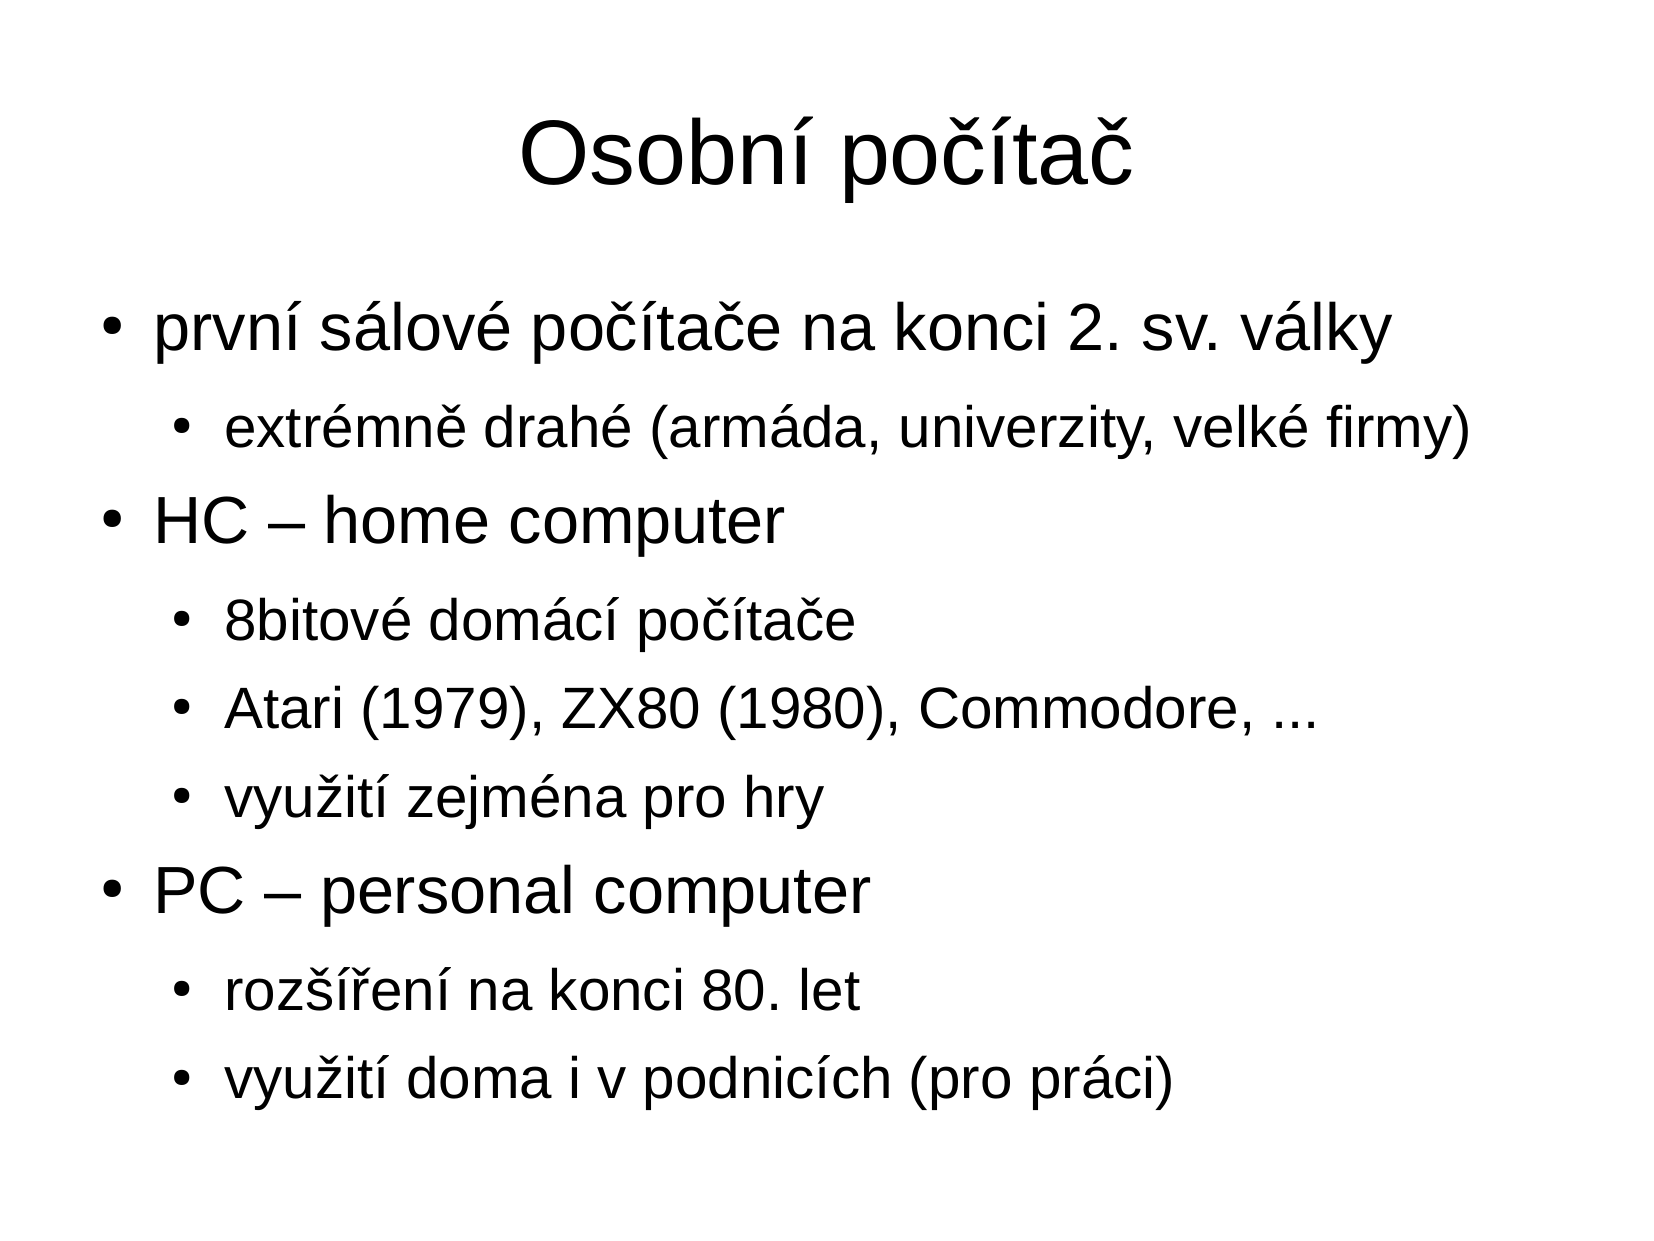

# Osobní počítač
první sálové počítače na konci 2. sv. války
extrémně drahé (armáda, univerzity, velké firmy)
HC – home computer
8bitové domácí počítače
Atari (1979), ZX80 (1980), Commodore, ...
využití zejména pro hry
PC – personal computer
rozšíření na konci 80. let
využití doma i v podnicích (pro práci)